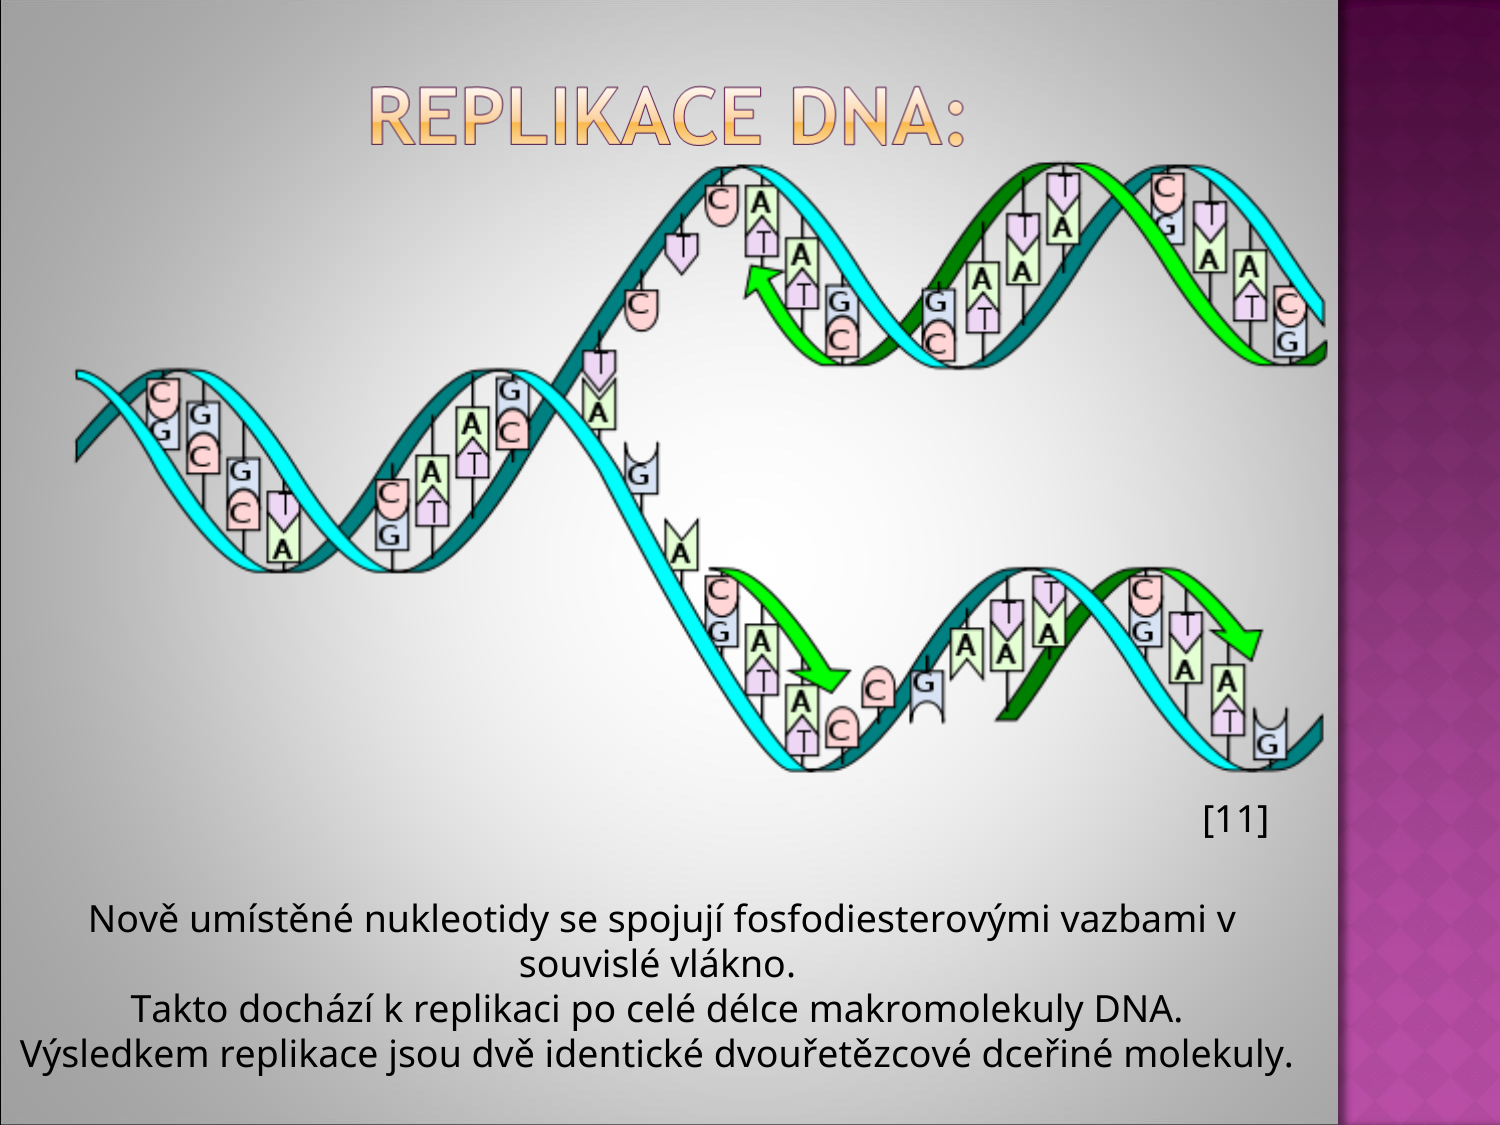

[11]
Nově umístěné nukleotidy se spojují fosfodiesterovými vazbami v souvislé vlákno.
Takto dochází k replikaci po celé délce makromolekuly DNA.
Výsledkem replikace jsou dvě identické dvouřetězcové dceřiné molekuly.